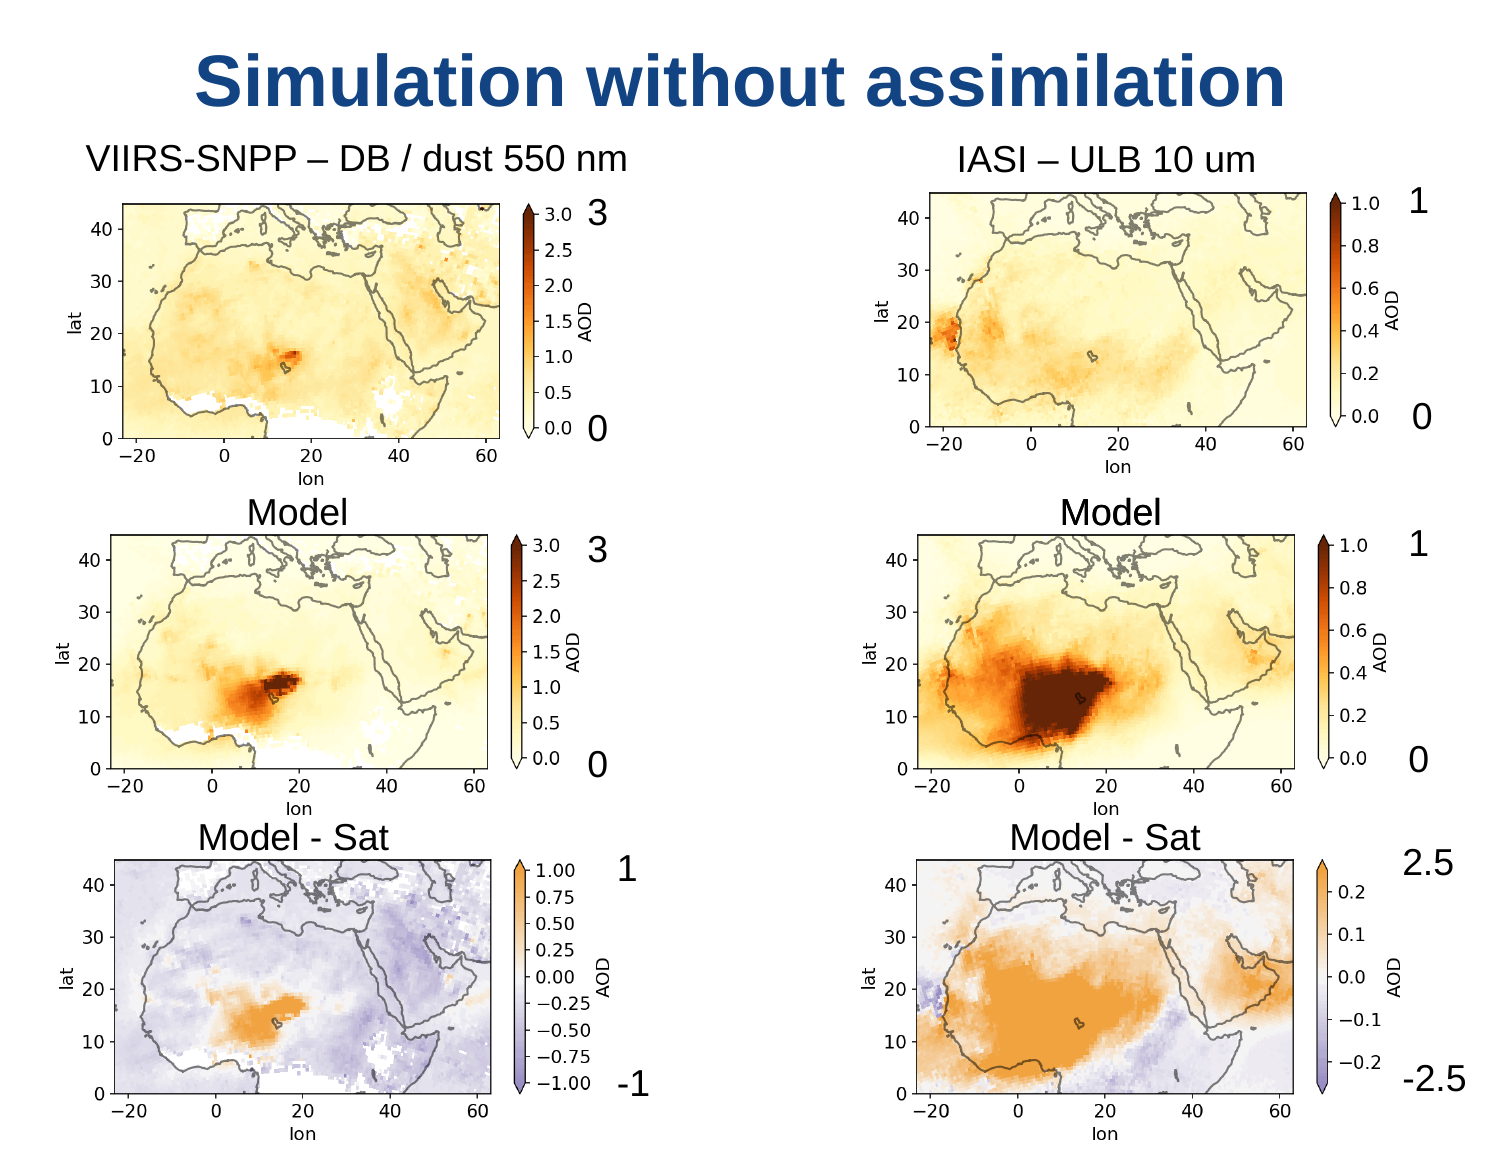

Simulation without assimilation
VIIRS-SNPP – DB / dust 550 nm
IASI – ULB 10 um
1
3
0
0
Model
Model
Model
1
3
0
0
Model - Sat
Model - Sat
2.5
1
-2.5
-1